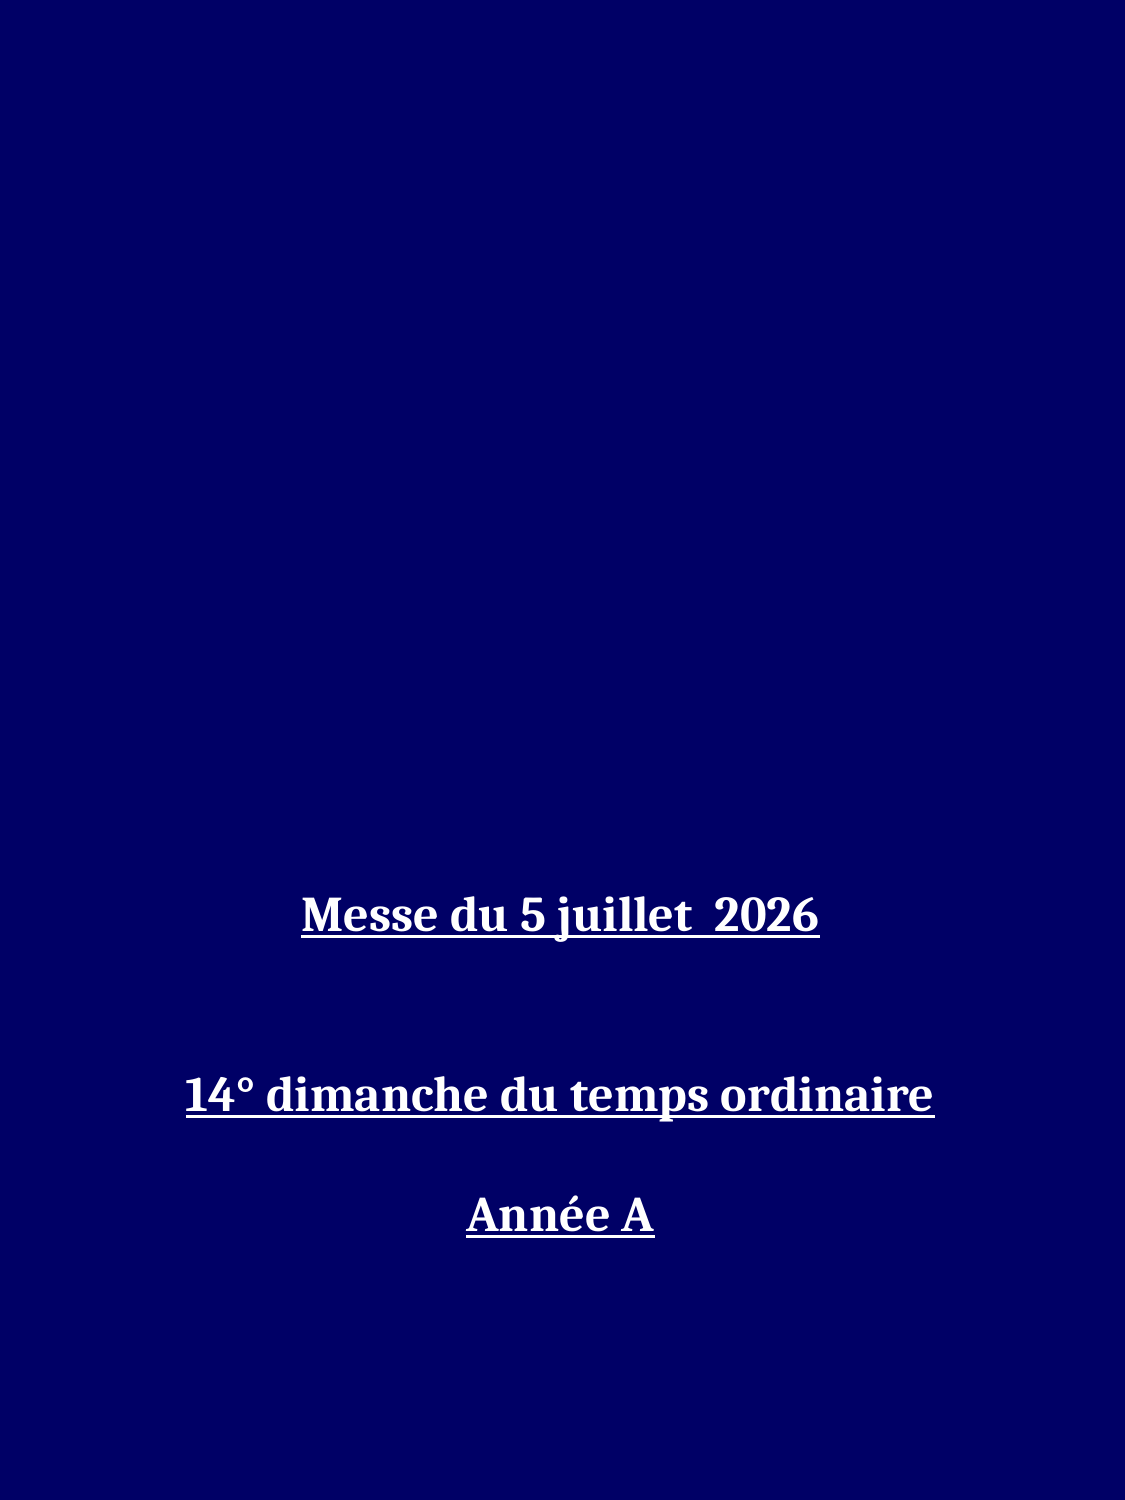

Messe du 5 juillet 2026
14° dimanche du temps ordinaire
Année A